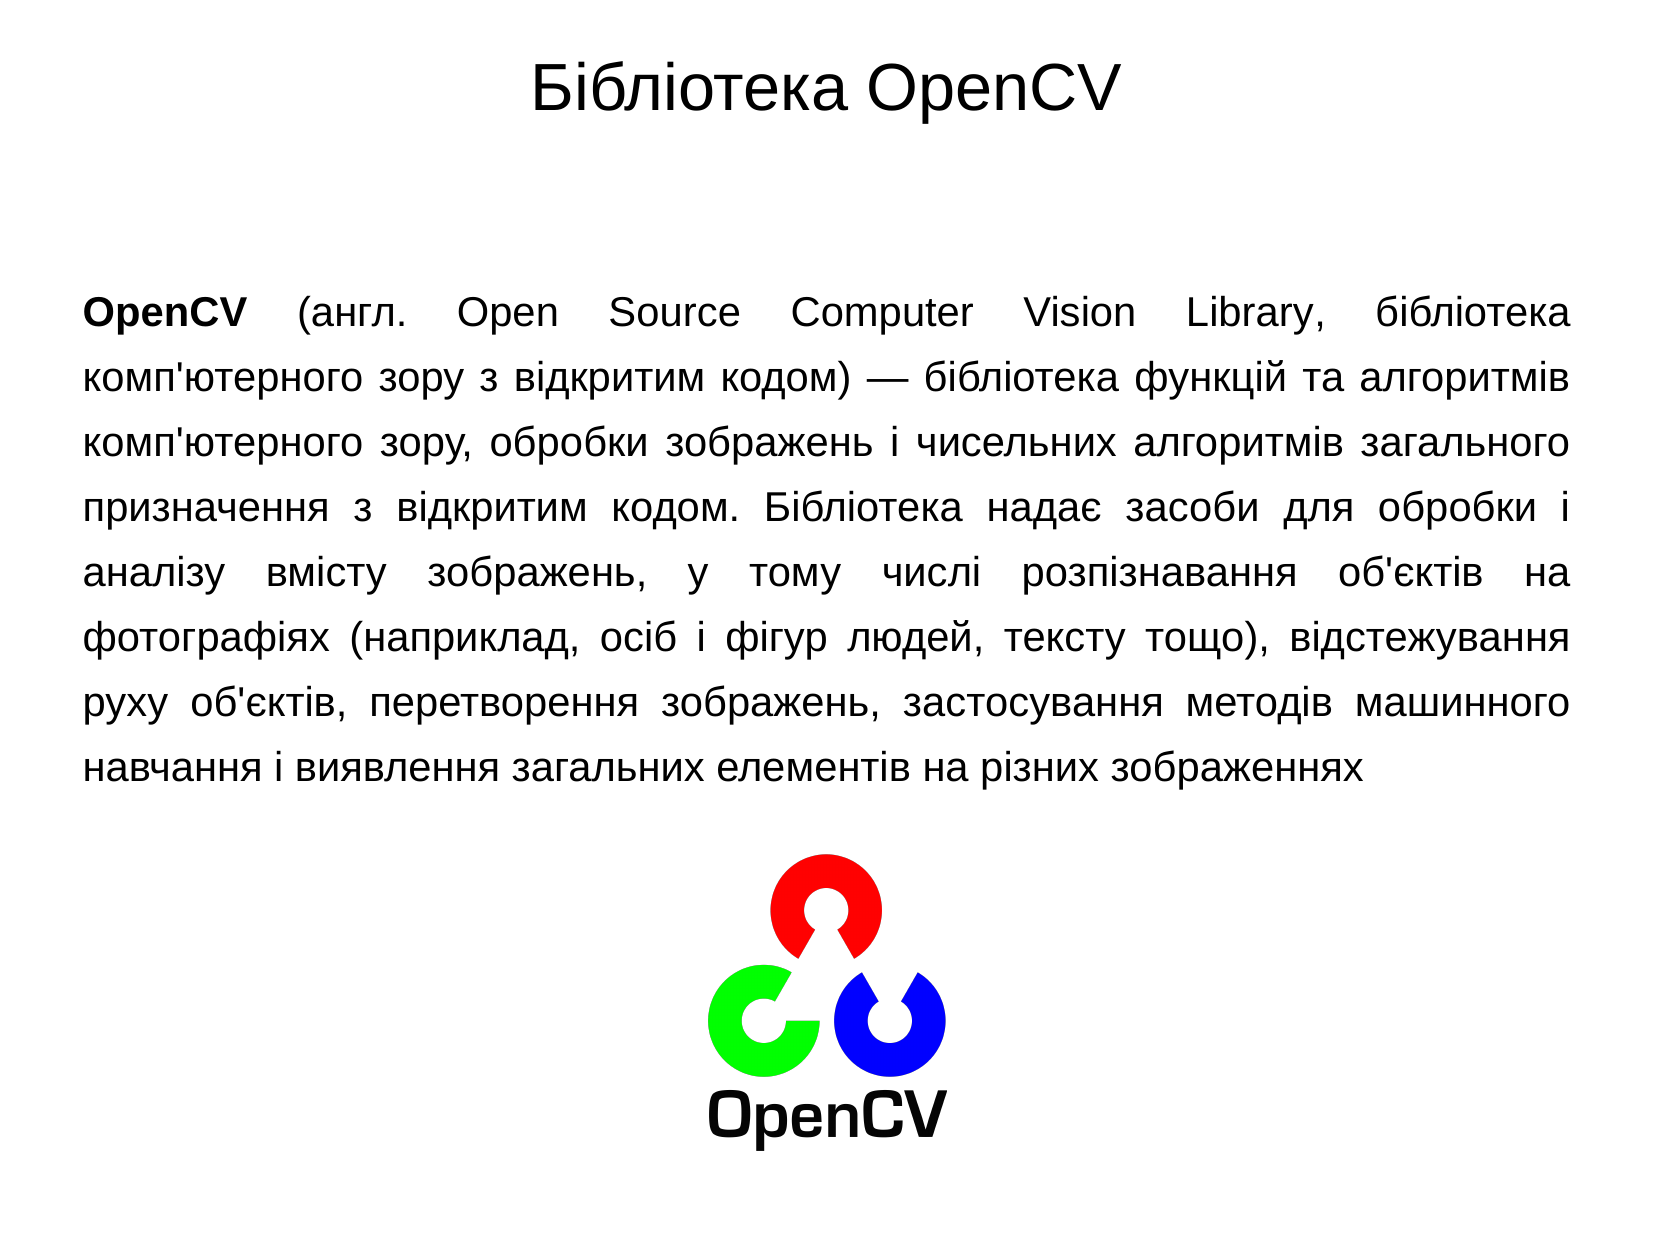

# Бібліотека OpenCV
OpenCV (англ. Open Source Computer Vision Library, бібліотека комп'ютерного зору з відкритим кодом) — бібліотека функцій та алгоритмів комп'ютерного зору, обробки зображень і чисельних алгоритмів загального призначення з відкритим кодом. Бібліотека надає засоби для обробки і аналізу вмісту зображень, у тому числі розпізнавання об'єктів на фотографіях (наприклад, осіб і фігур людей, тексту тощо), відстежування руху об'єктів, перетворення зображень, застосування методів машинного навчання і виявлення загальних елементів на різних зображеннях